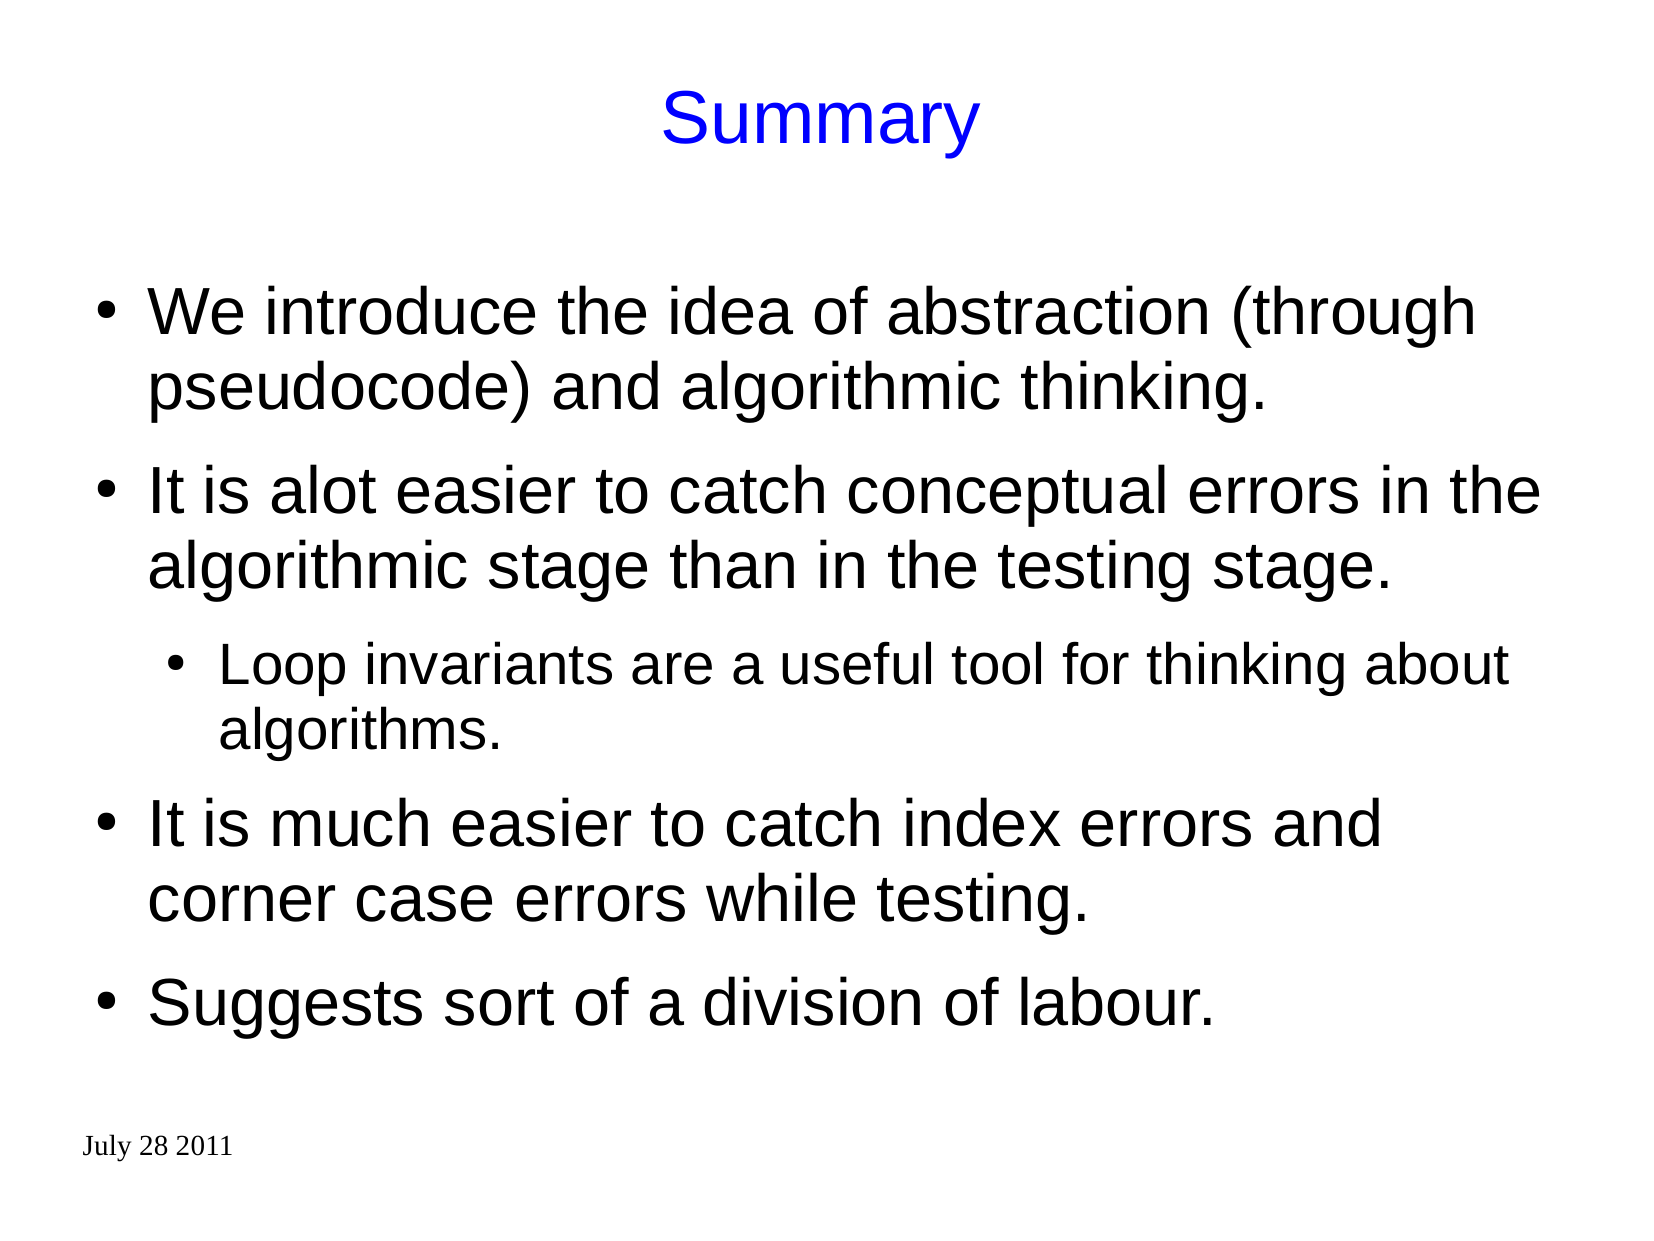

# Summary
We introduce the idea of abstraction (through pseudocode) and algorithmic thinking.
It is alot easier to catch conceptual errors in the algorithmic stage than in the testing stage.
Loop invariants are a useful tool for thinking about algorithms.
It is much easier to catch index errors and corner case errors while testing.
Suggests sort of a division of labour.
July 28 2011